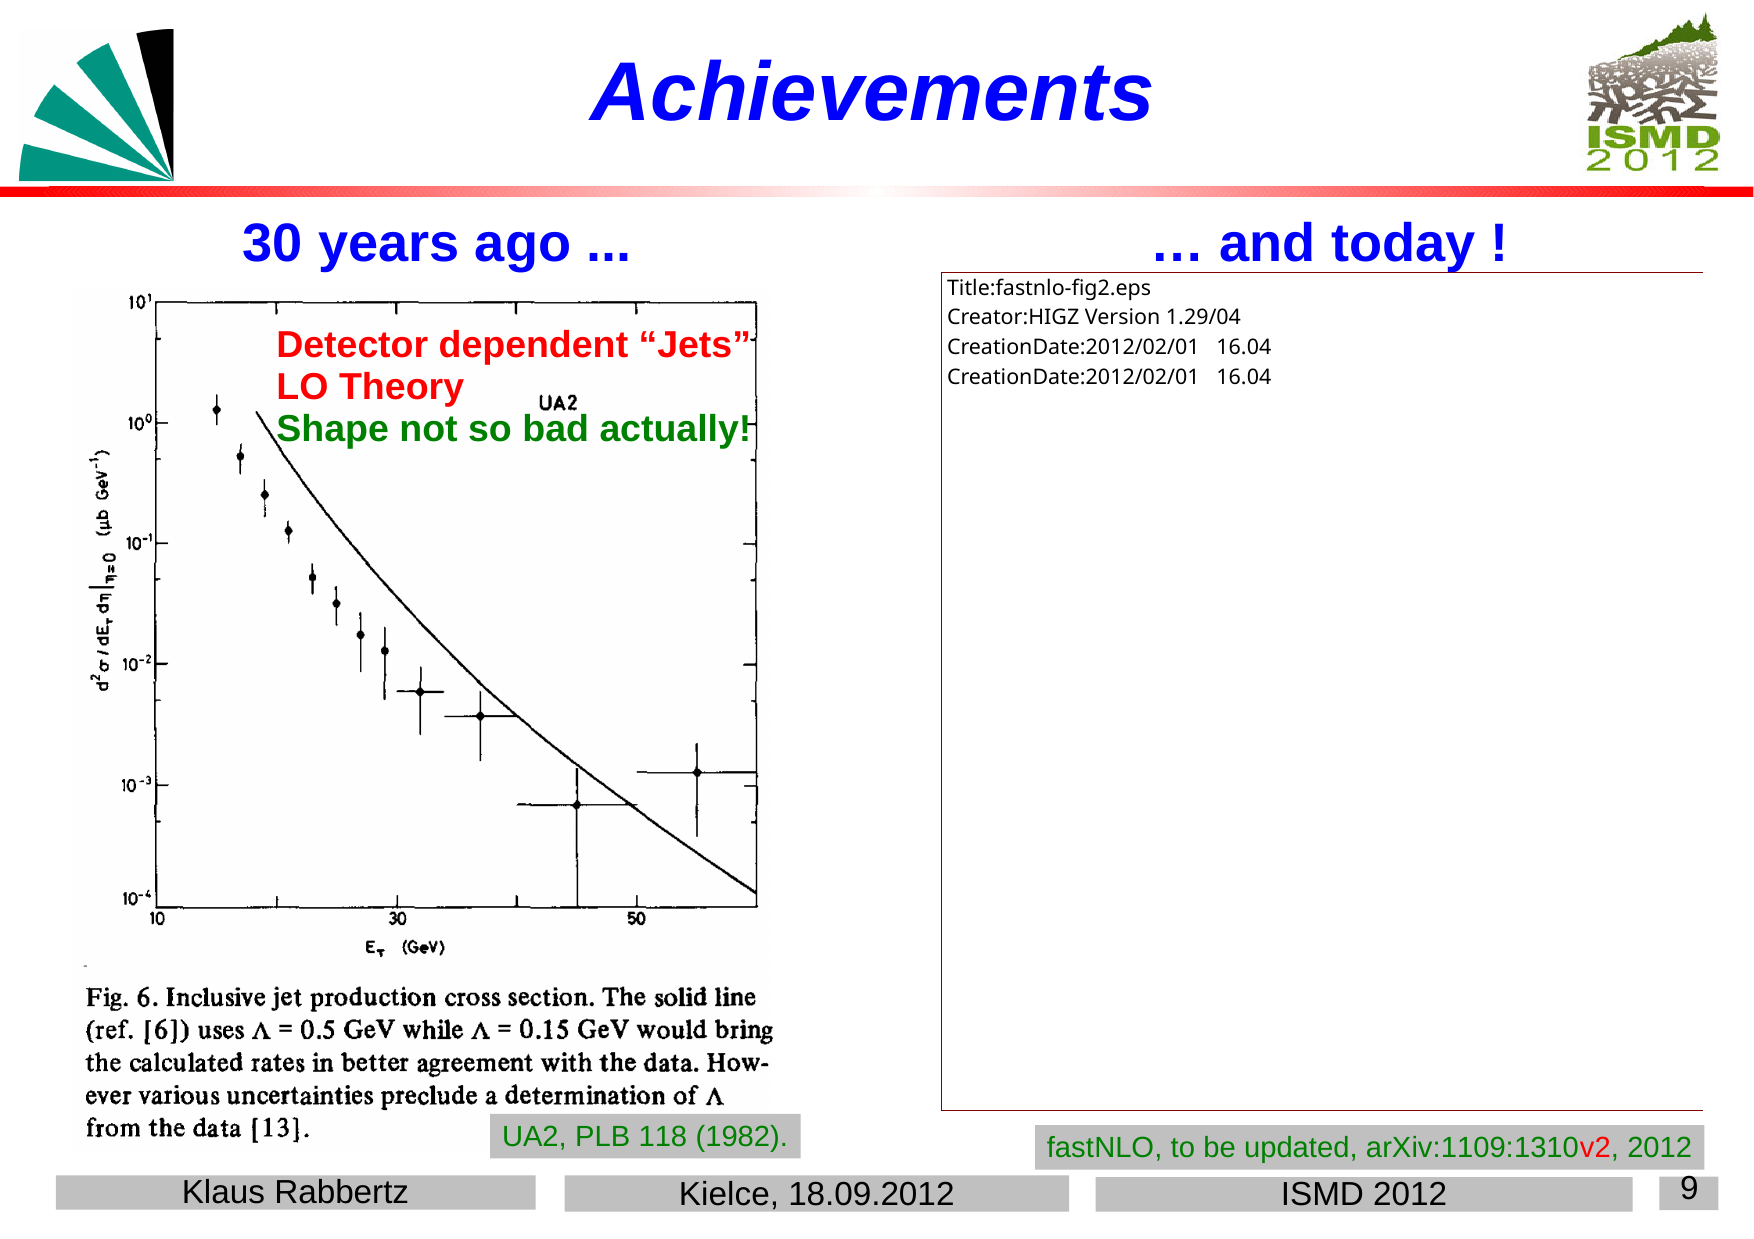

# Achievements
30 years ago ...
… and today !
Detector dependent “Jets”
LO Theory
Shape not so bad actually!
UA2, PLB 118 (1982).
fastNLO, to be updated, arXiv:1109:1310v2, 2012